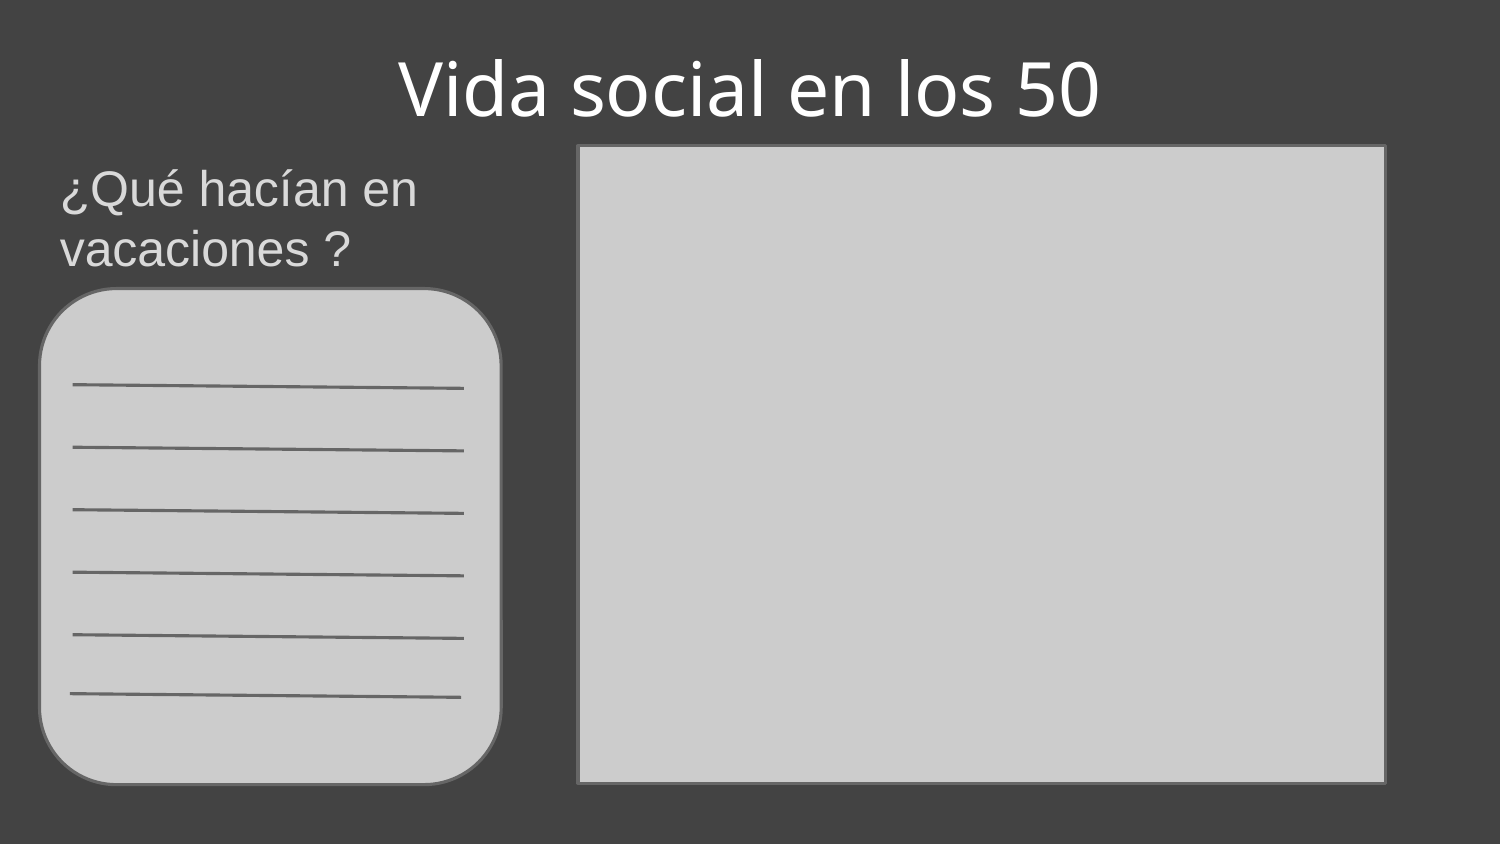

Vida social en los 50
¿Qué hacían en vacaciones ?